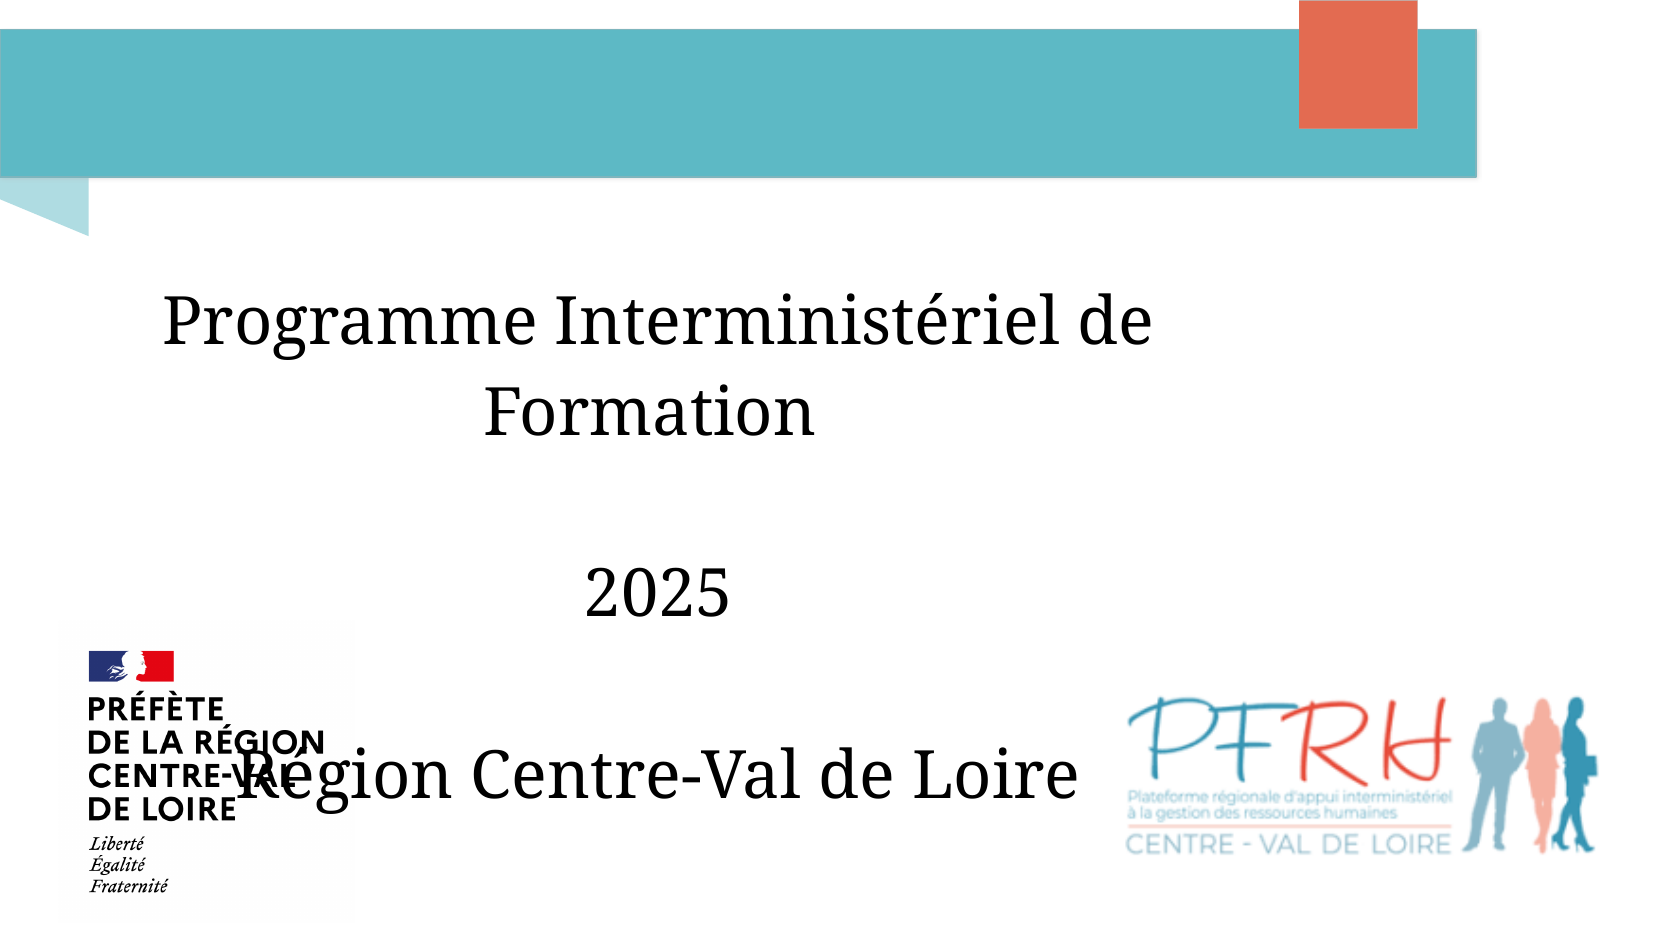

#
Programme Interministériel de Formation
2025
Région Centre-Val de Loire